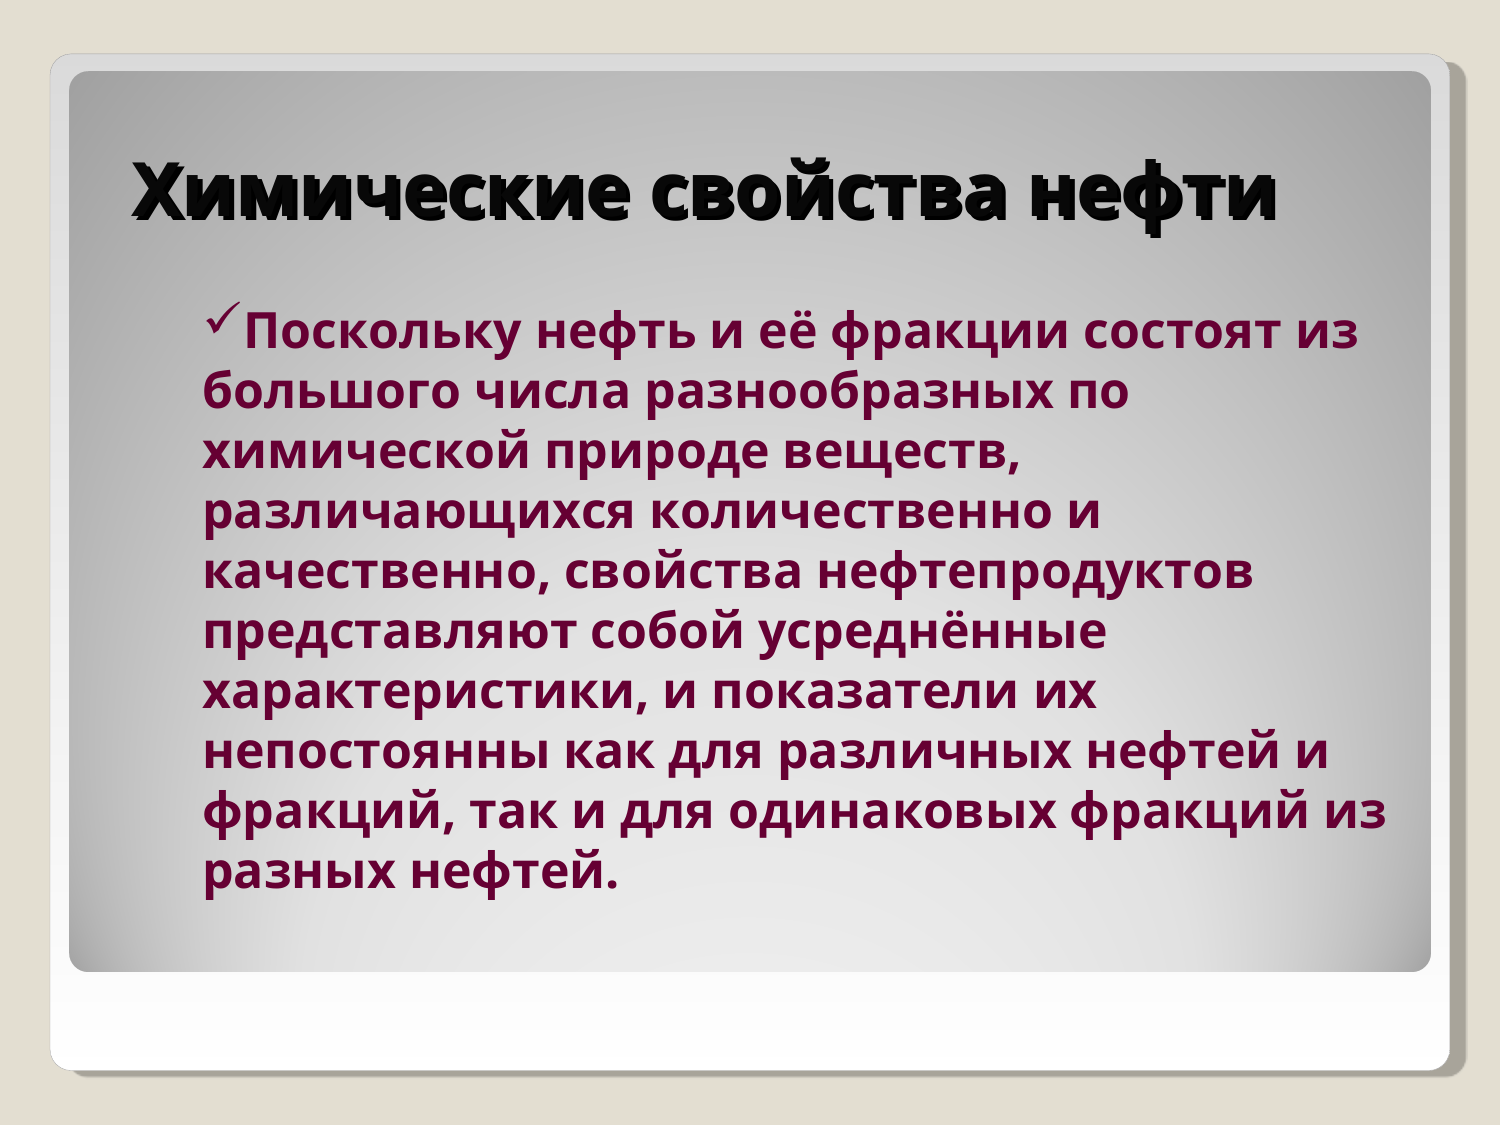

# Химические свойства нефти
Поскольку нефть и её фракции состоят из большого числа разнообразных по химической природе веществ, различающихся количественно и качественно, свойства нефтепродуктов представляют собой усреднённые характеристики, и показатели их непостоянны как для различных нефтей и фракций, так и для одинаковых фракций из разных нефтей.